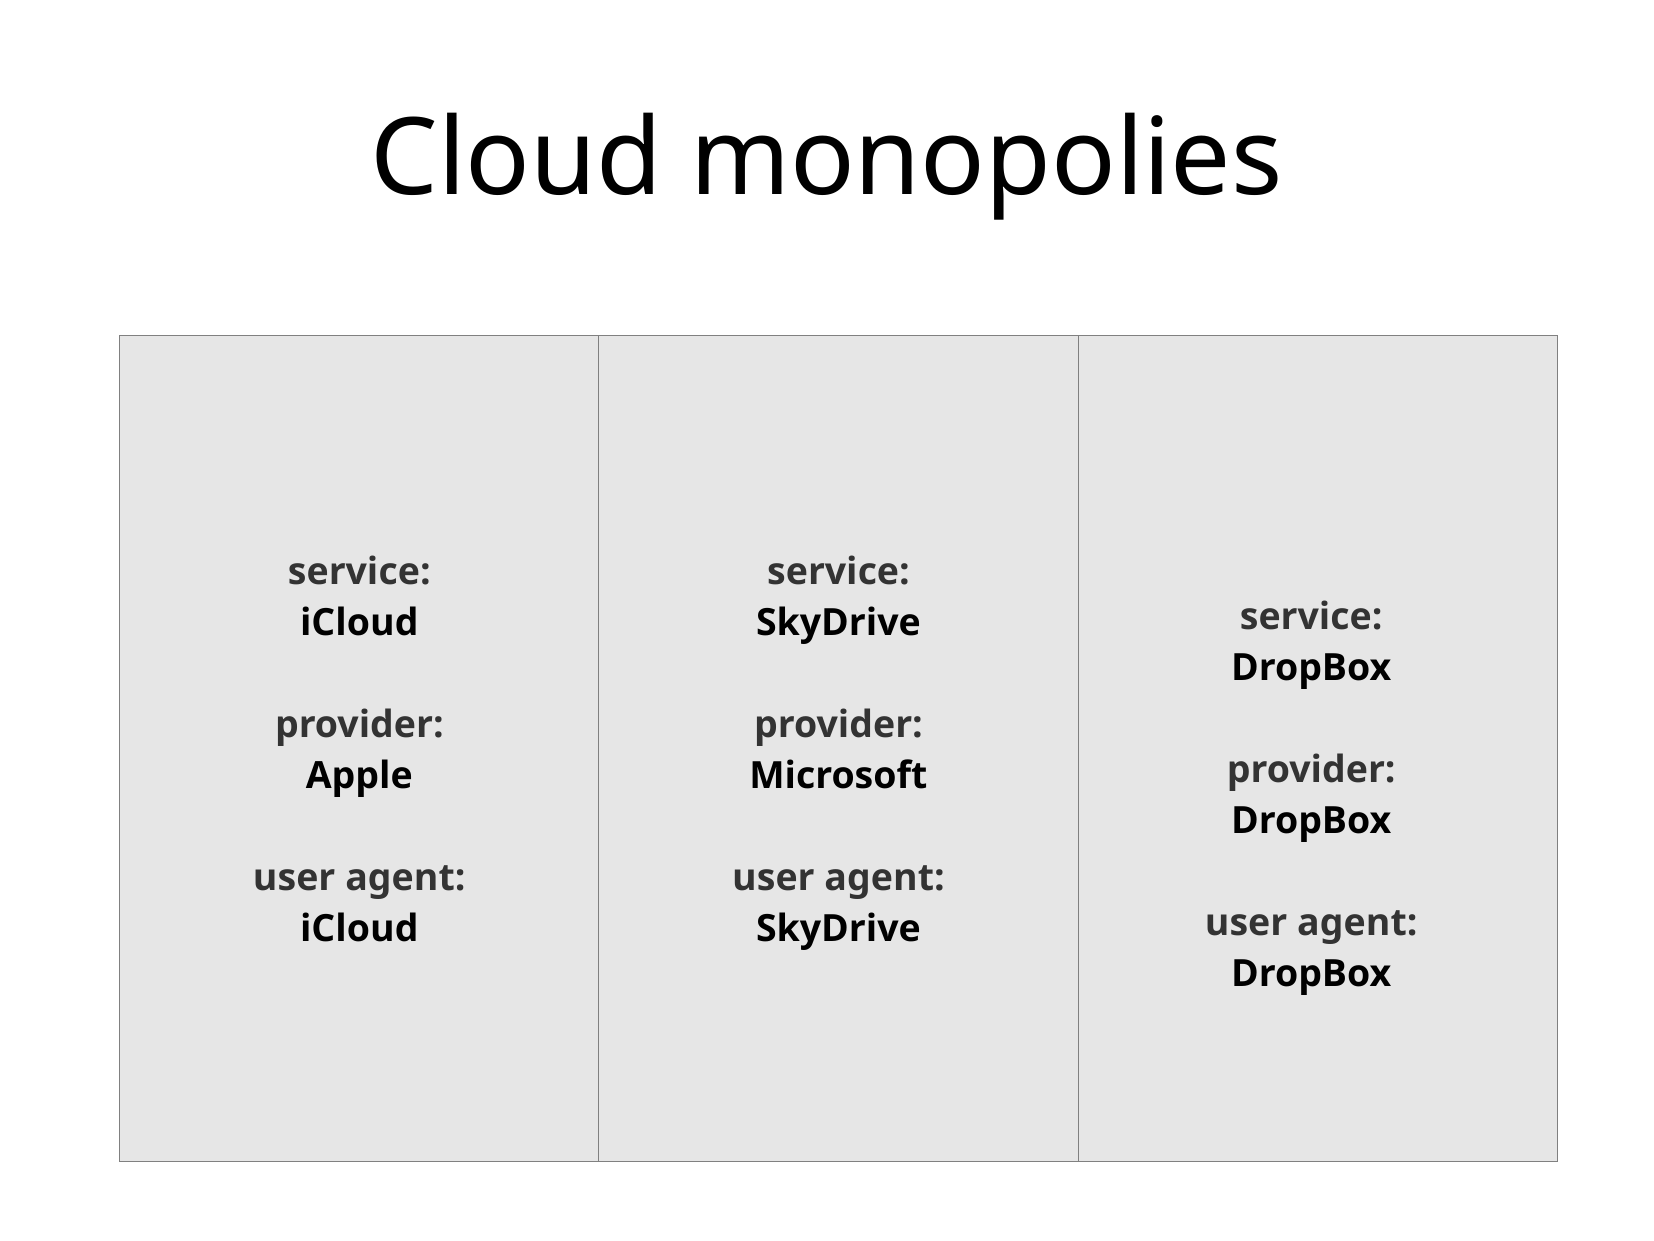

# Cloud monopolies
service:
iCloud
provider:
Apple
user agent:
iCloud
service:
SkyDrive
provider:
Microsoft
user agent:
SkyDrive
service:
DropBox
provider:
DropBox
user agent:
DropBox